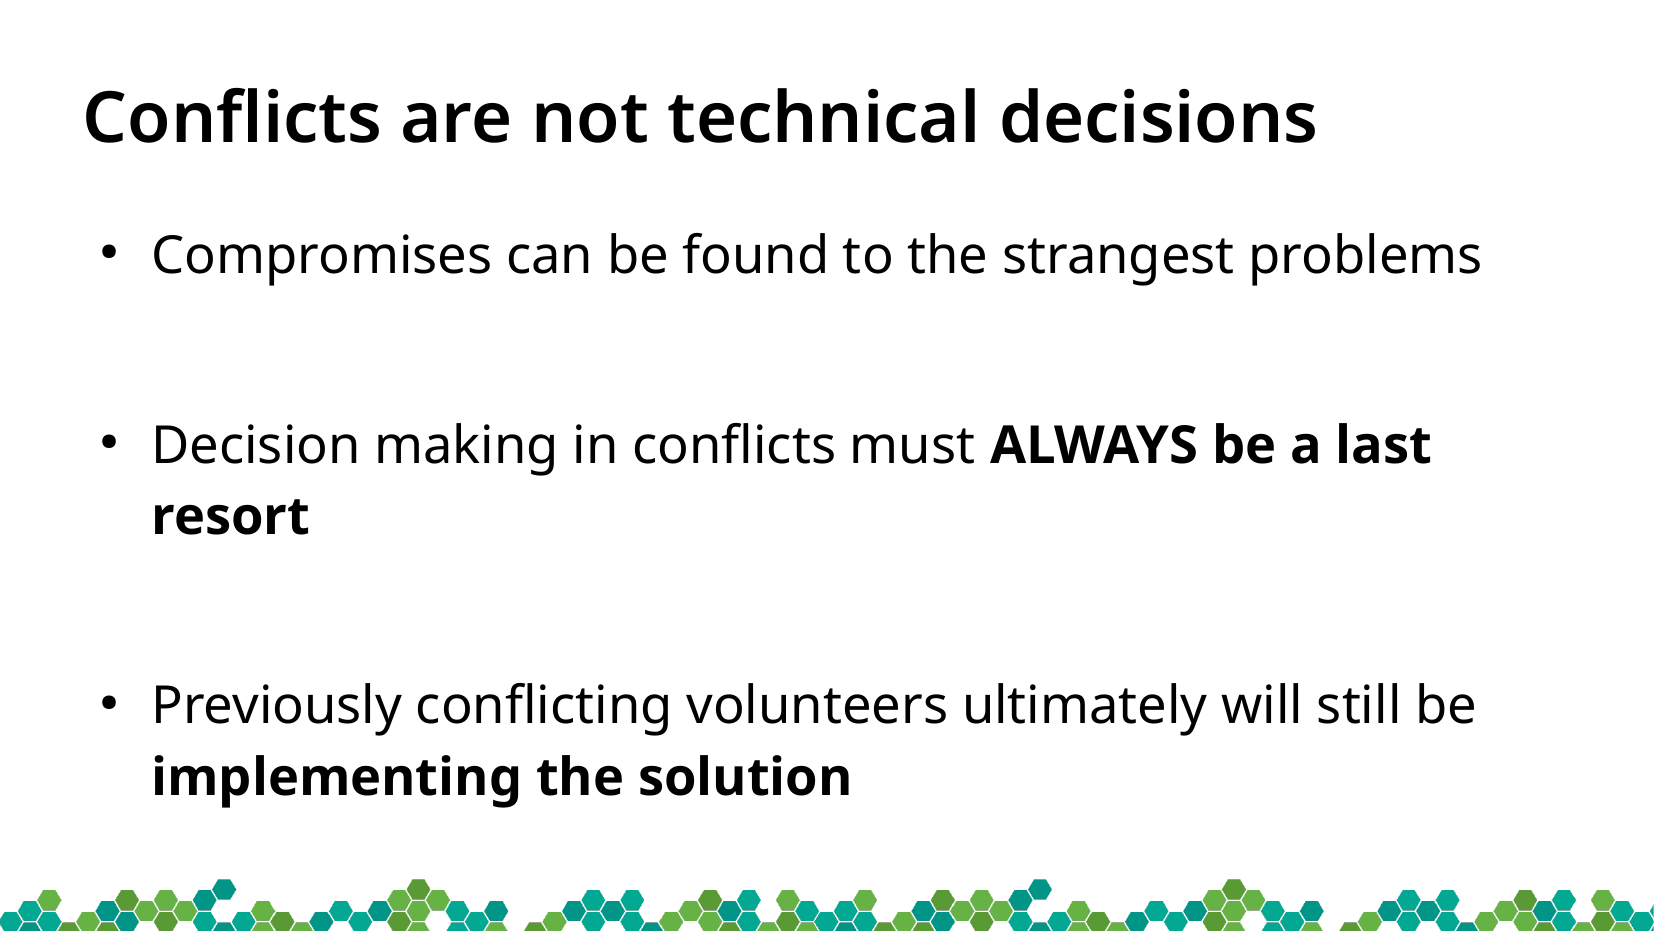

# Conflicts are not technical decisions
Compromises can be found to the strangest problems
Decision making in conflicts must ALWAYS be a last resort
Previously conflicting volunteers ultimately will still be implementing the solution